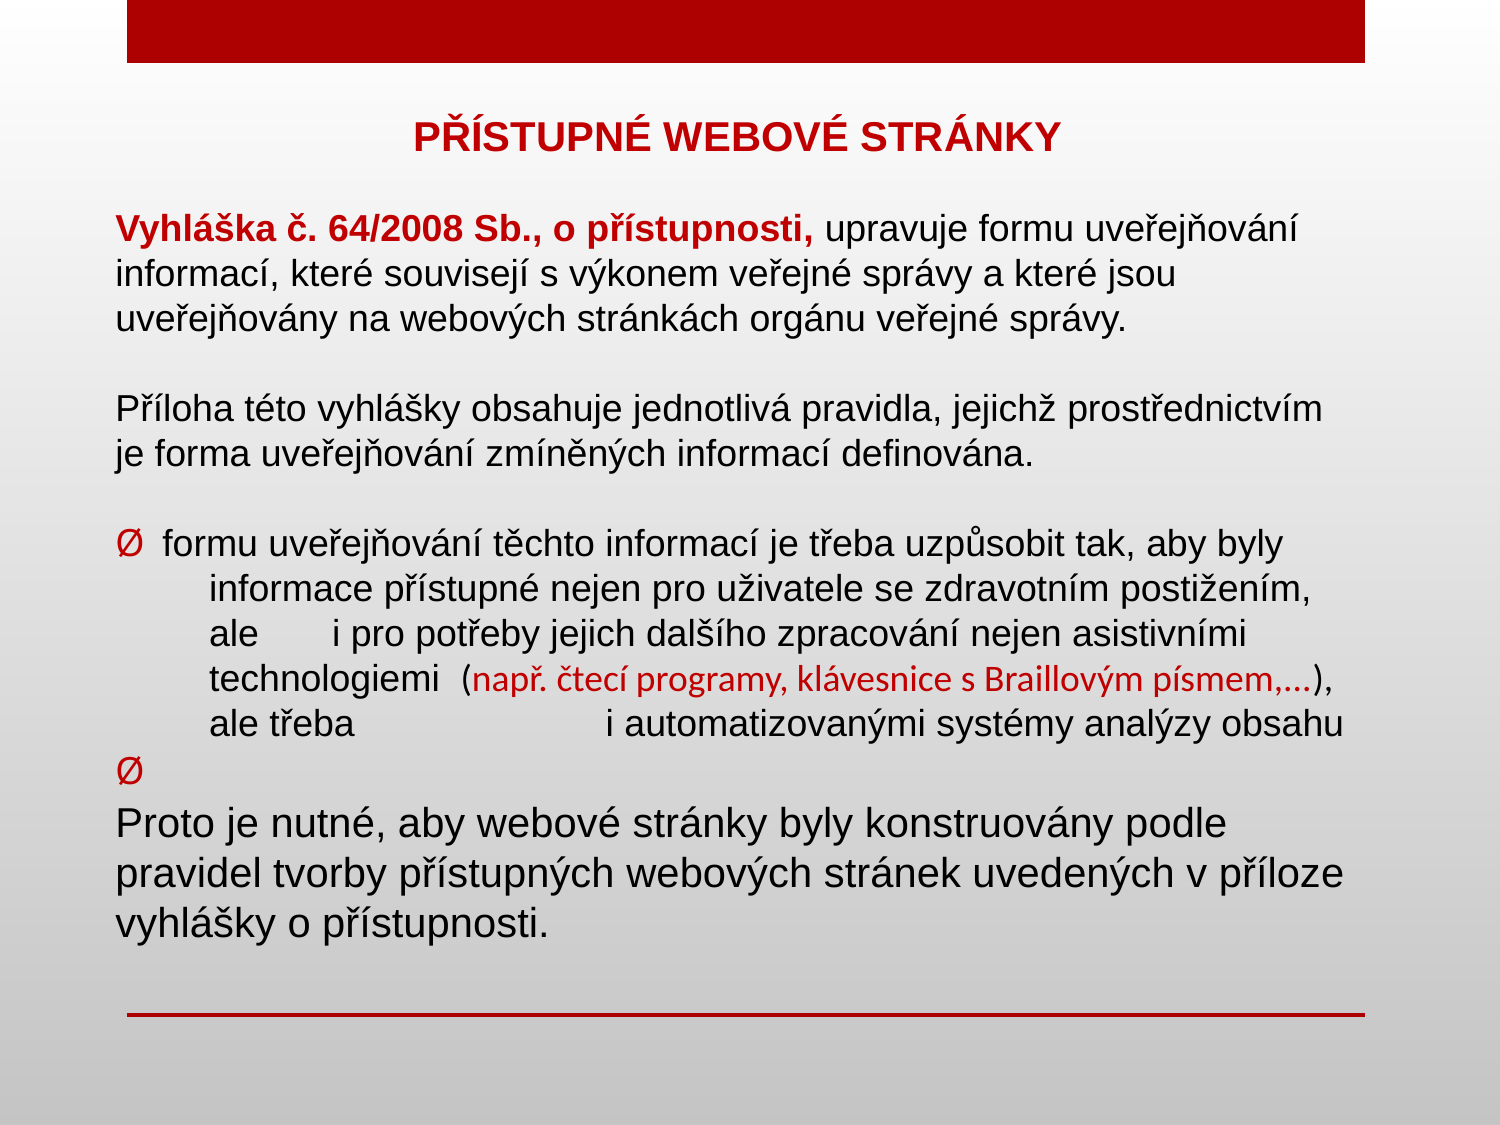

PŘÍSTUPNÉ WEBOVÉ STRÁNKY
Vyhláška č. 64/2008 Sb., o přístupnosti, upravuje formu uveřejňování informací, které souvisejí s výkonem veřejné správy a které jsou uveřejňovány na webových stránkách orgánu veřejné správy.
Příloha této vyhlášky obsahuje jednotlivá pravidla, jejichž prostřednictvím je forma uveřejňování zmíněných informací definována.
formu uveřejňování těchto informací je třeba uzpůsobit tak, aby byly informace přístupné nejen pro uživatele se zdravotním postižením, ale i pro potřeby jejich dalšího zpracování nejen asistivními technologiemi (např. čtecí programy, klávesnice s Braillovým písmem,...), ale třeba i automatizovanými systémy analýzy obsahu
Proto je nutné, aby webové stránky byly konstruovány podle pravidel tvorby přístupných webových stránek uvedených v příloze vyhlášky o přístupnosti.